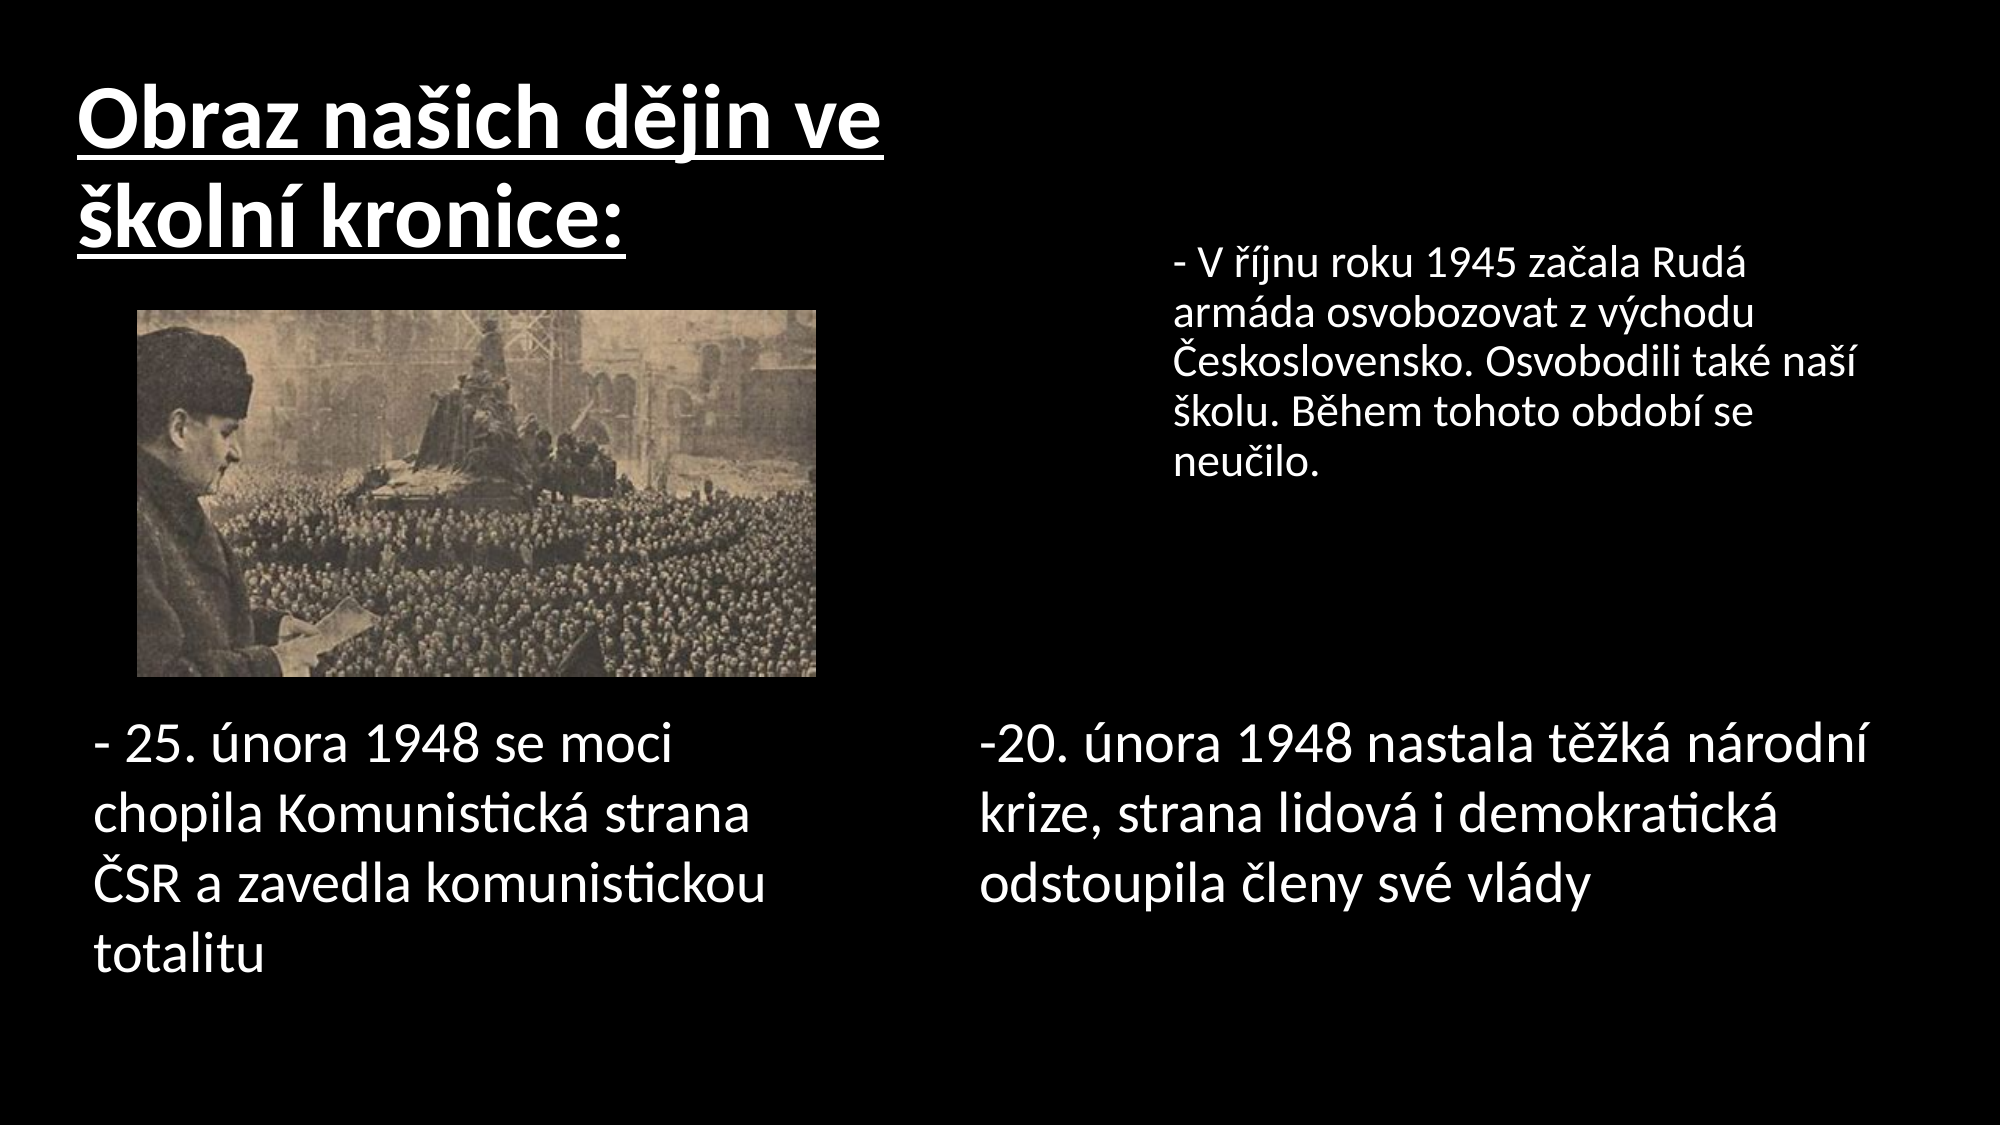

# Obraz našich dějin ve školní kronice:
- V říjnu roku 1945 začala Rudá armáda osvobozovat z východu Československo. Osvobodili také naší školu. Během tohoto období se neučilo.
- 25. února 1948 se moci chopila Komunistická strana ČSR a zavedla komunistickou totalitu
-20. února 1948 nastala těžká národní krize, strana lidová i demokratická odstoupila členy své vlády